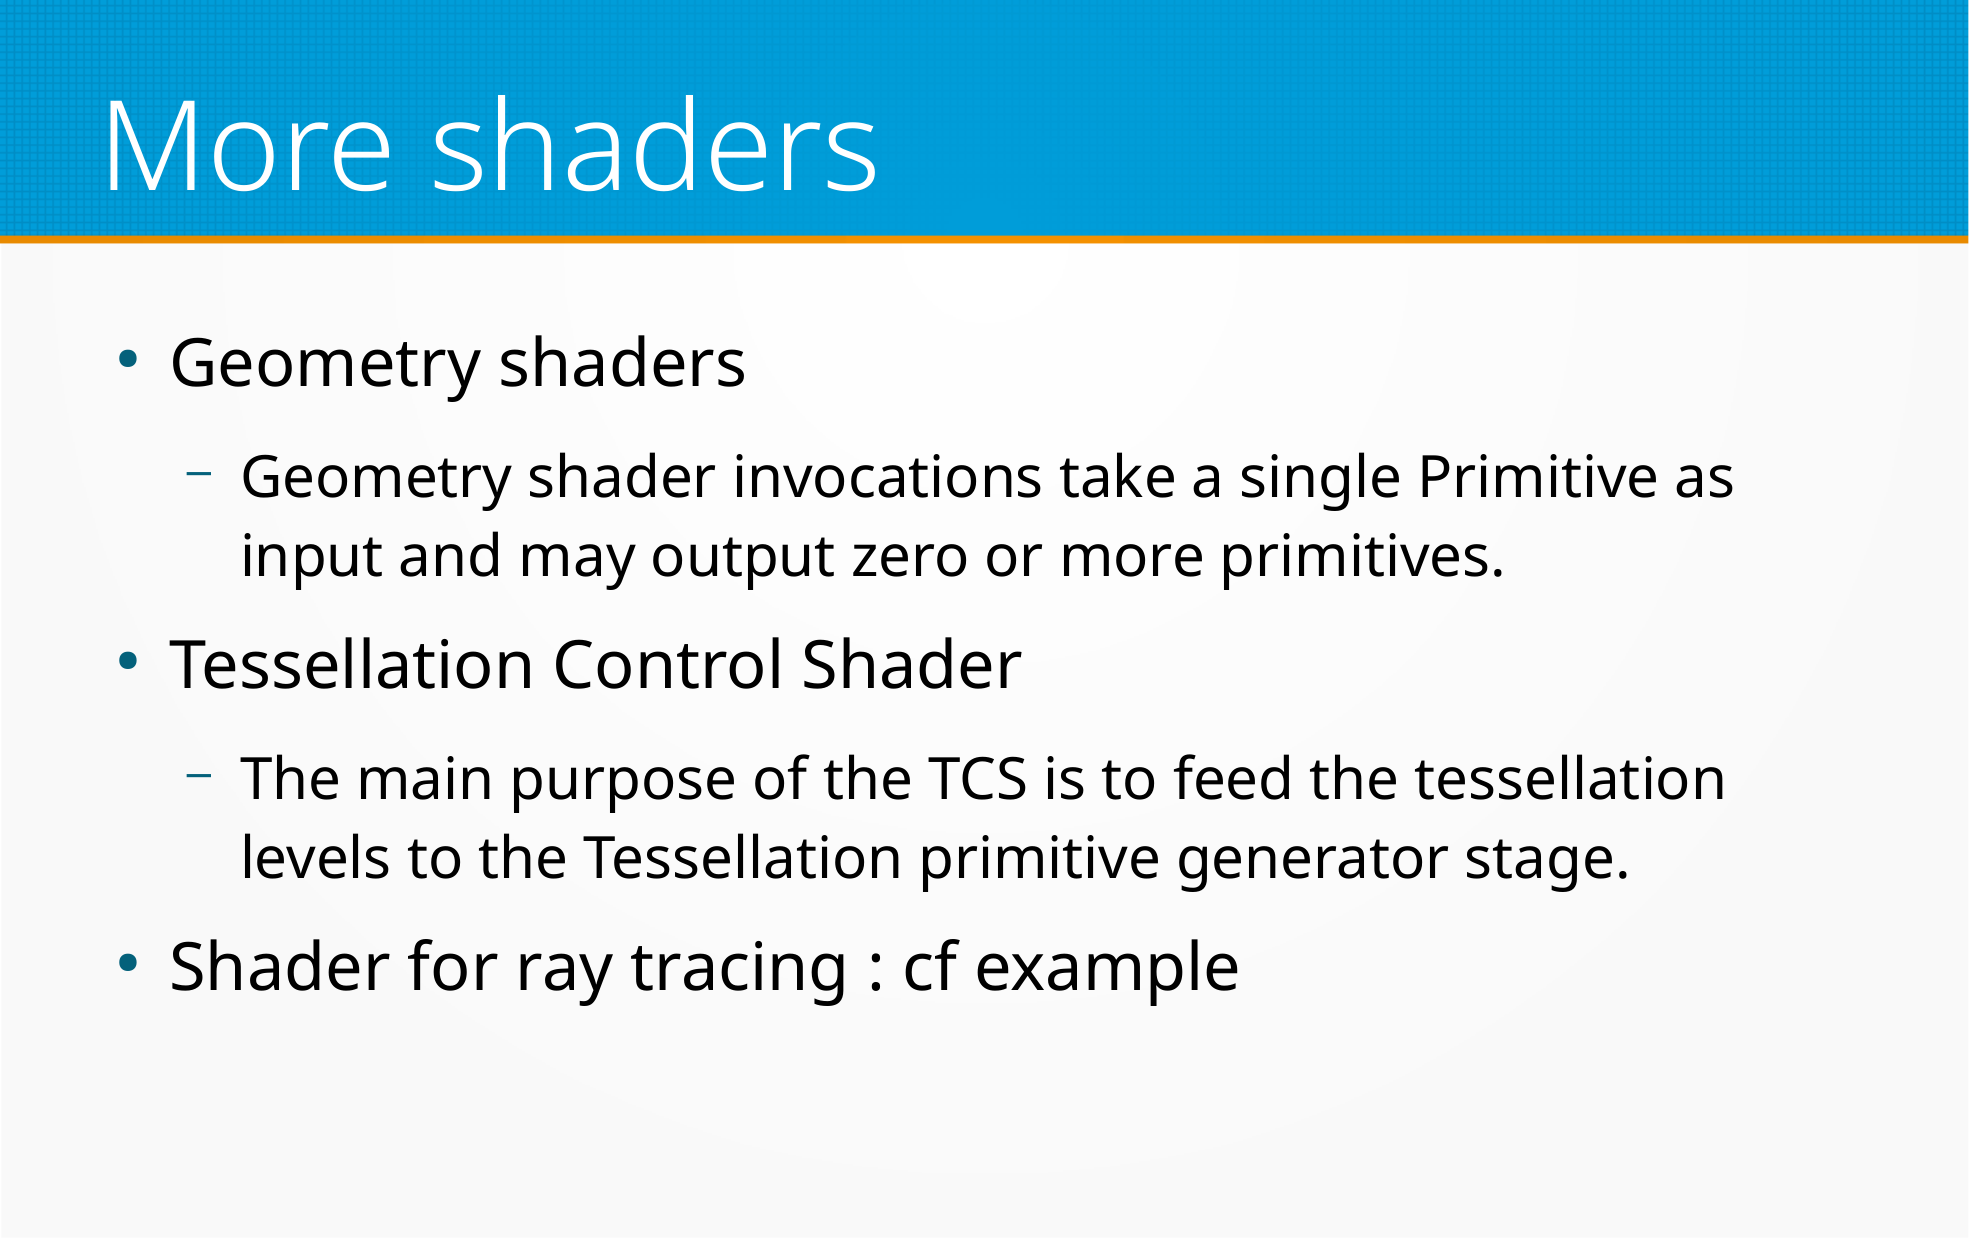

# More shaders
Geometry shaders
Geometry shader invocations take a single Primitive as input and may output zero or more primitives.
Tessellation Control Shader
The main purpose of the TCS is to feed the tessellation levels to the Tessellation primitive generator stage.
Shader for ray tracing : cf example